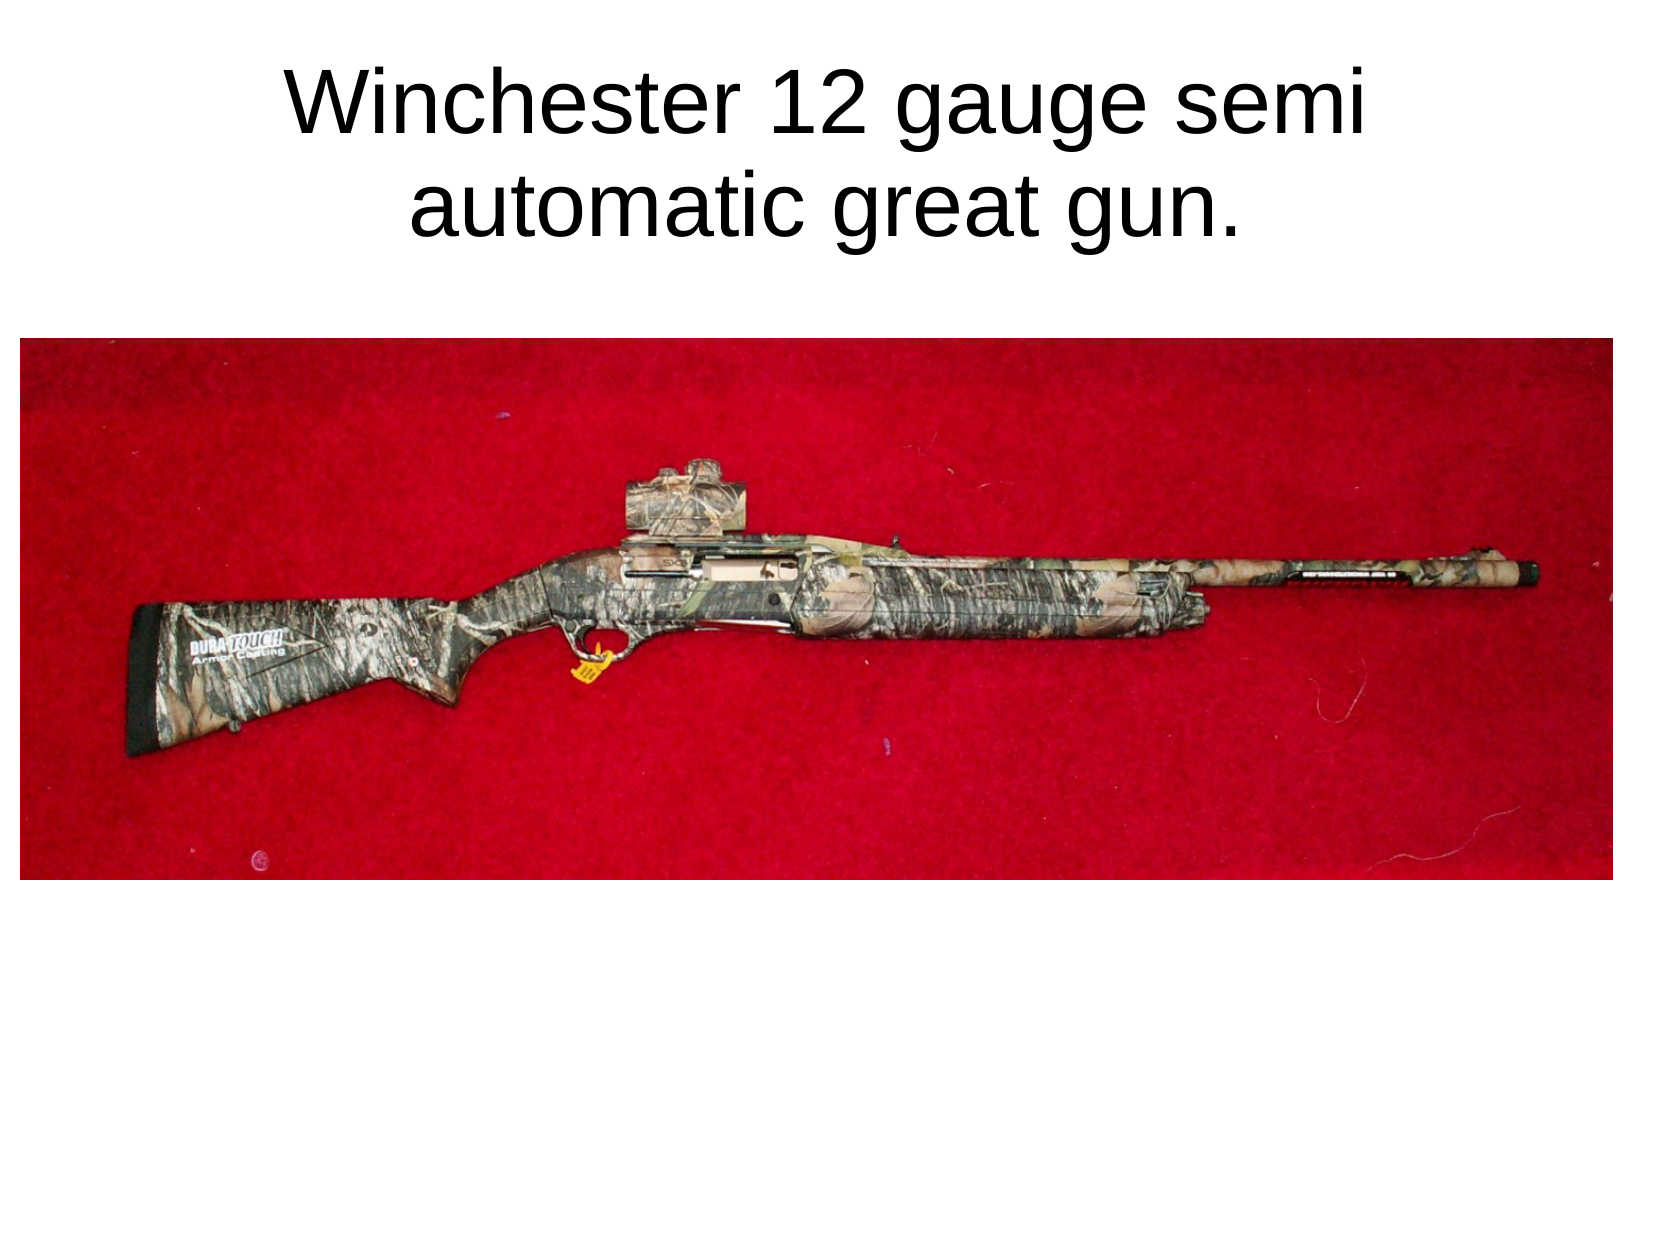

# Winchester 12 gauge semi automatic great gun.